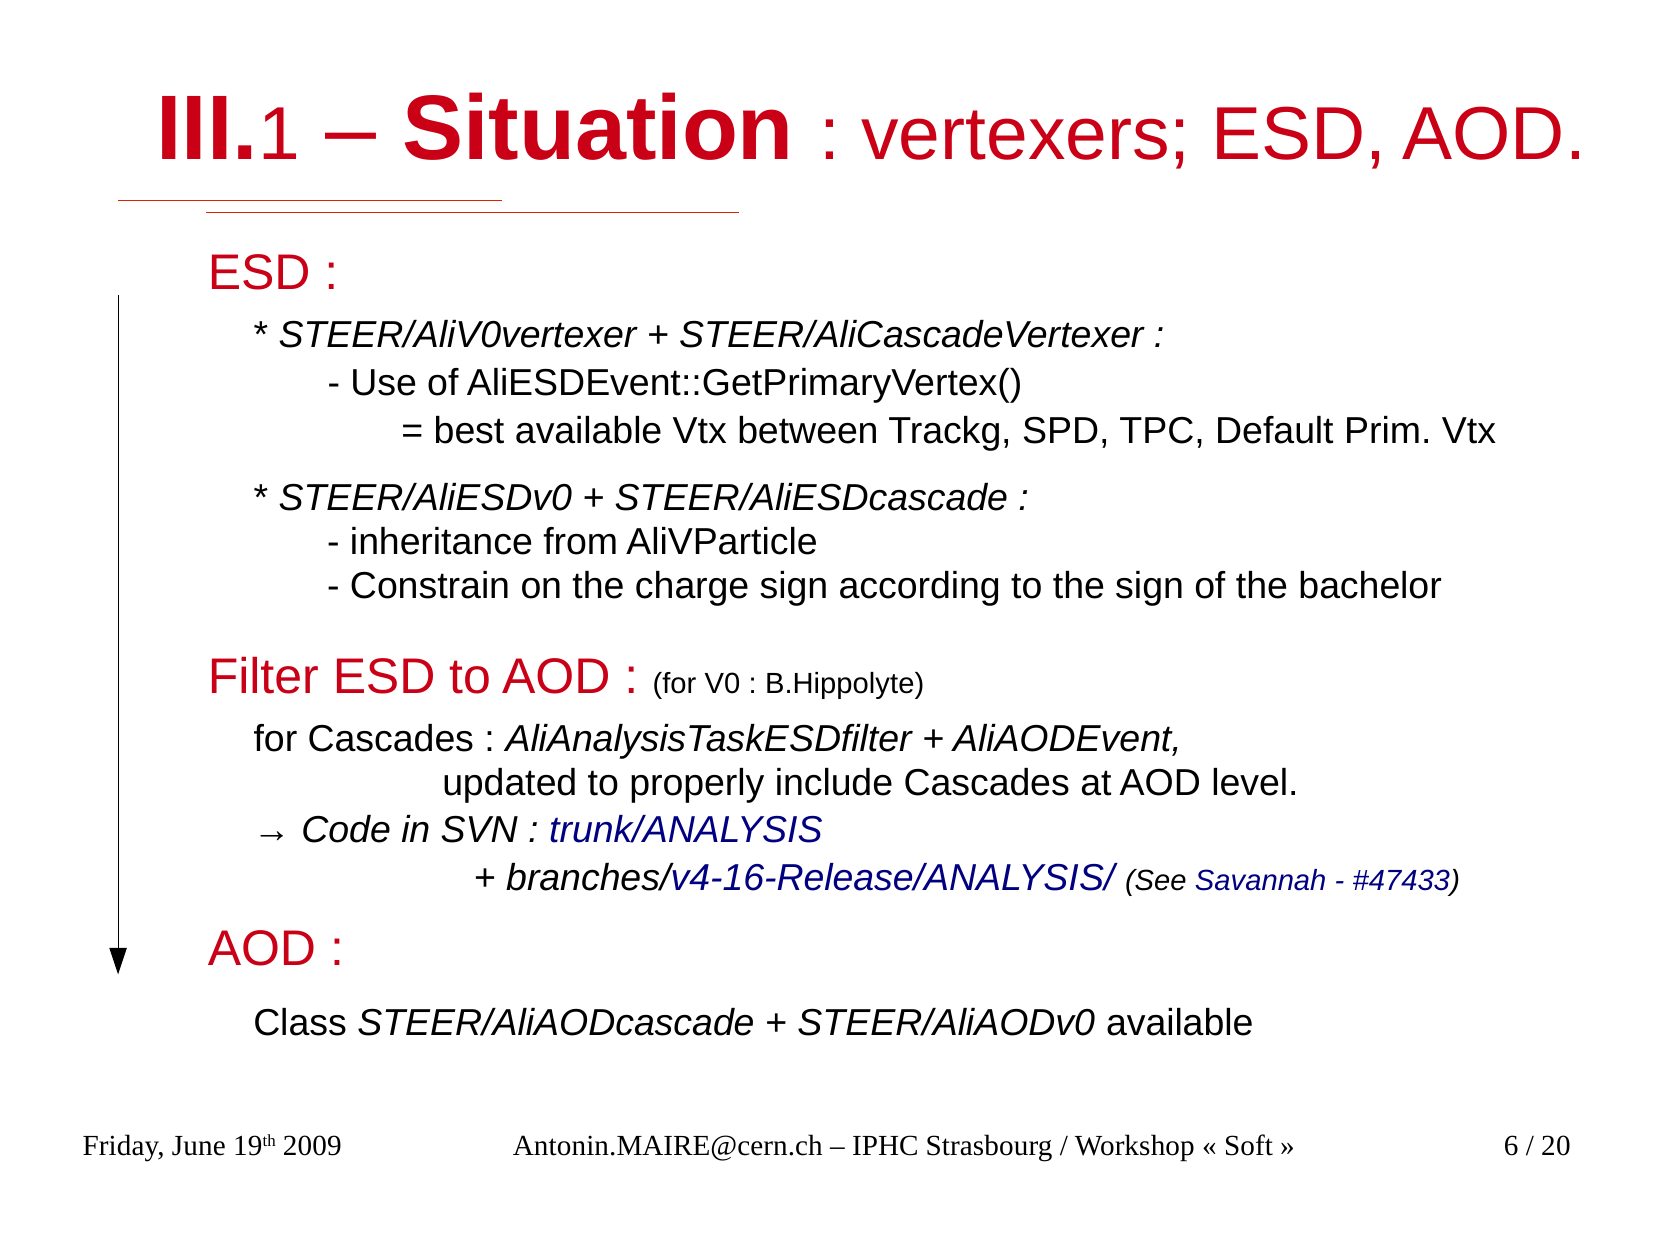

# III.1 – Situation : vertexers; ESD, AOD.
 ESD :
	* STEER/AliV0vertexer + STEER/AliCascadeVertexer :
		- Use of AliESDEvent::GetPrimaryVertex()
			= best available Vtx between Trackg, SPD, TPC, Default Prim. Vtx
	* STEER/AliESDv0 + STEER/AliESDcascade :
		- inheritance from AliVParticle
		- Constrain on the charge sign according to the sign of the bachelor
 Filter ESD to AOD : (for V0 : B.Hippolyte)
 	for Cascades : AliAnalysisTaskESDfilter + AliAODEvent,
 updated to properly include Cascades at AOD level.
 → Code in SVN : trunk/ANALYSIS
 + branches/v4-16-Release/ANALYSIS/ (See Savannah - #47433)
 AOD :
 Class STEER/AliAODcascade + STEER/AliAODv0 available
Mon, March 31st, 2008
Antonin Maire - IPHC Strasbourg / AliceWeek Apr. 08
6